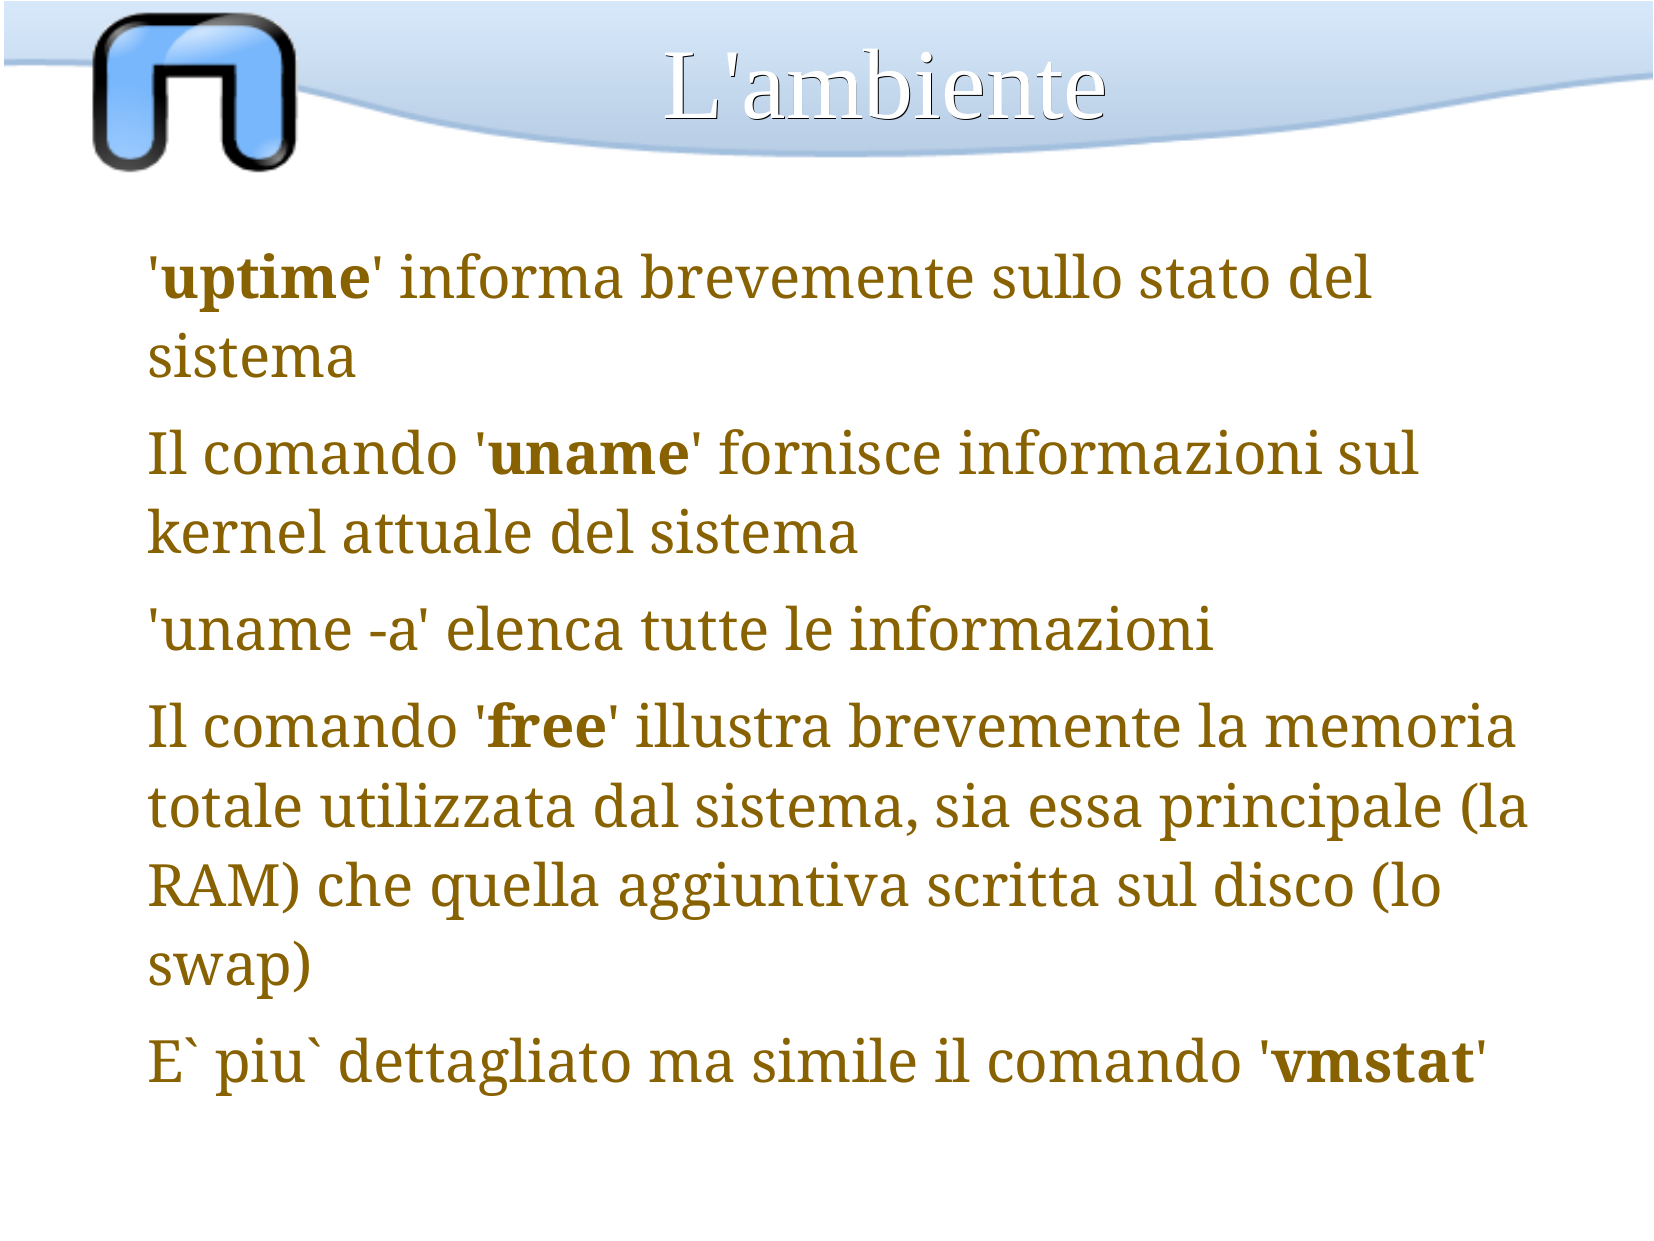

L'ambiente
# 'uptime' informa brevemente sullo stato del sistema
Il comando 'uname' fornisce informazioni sul kernel attuale del sistema
'uname -a' elenca tutte le informazioni
Il comando 'free' illustra brevemente la memoria totale utilizzata dal sistema, sia essa principale (la RAM) che quella aggiuntiva scritta sul disco (lo swap)
E` piu` dettagliato ma simile il comando 'vmstat'